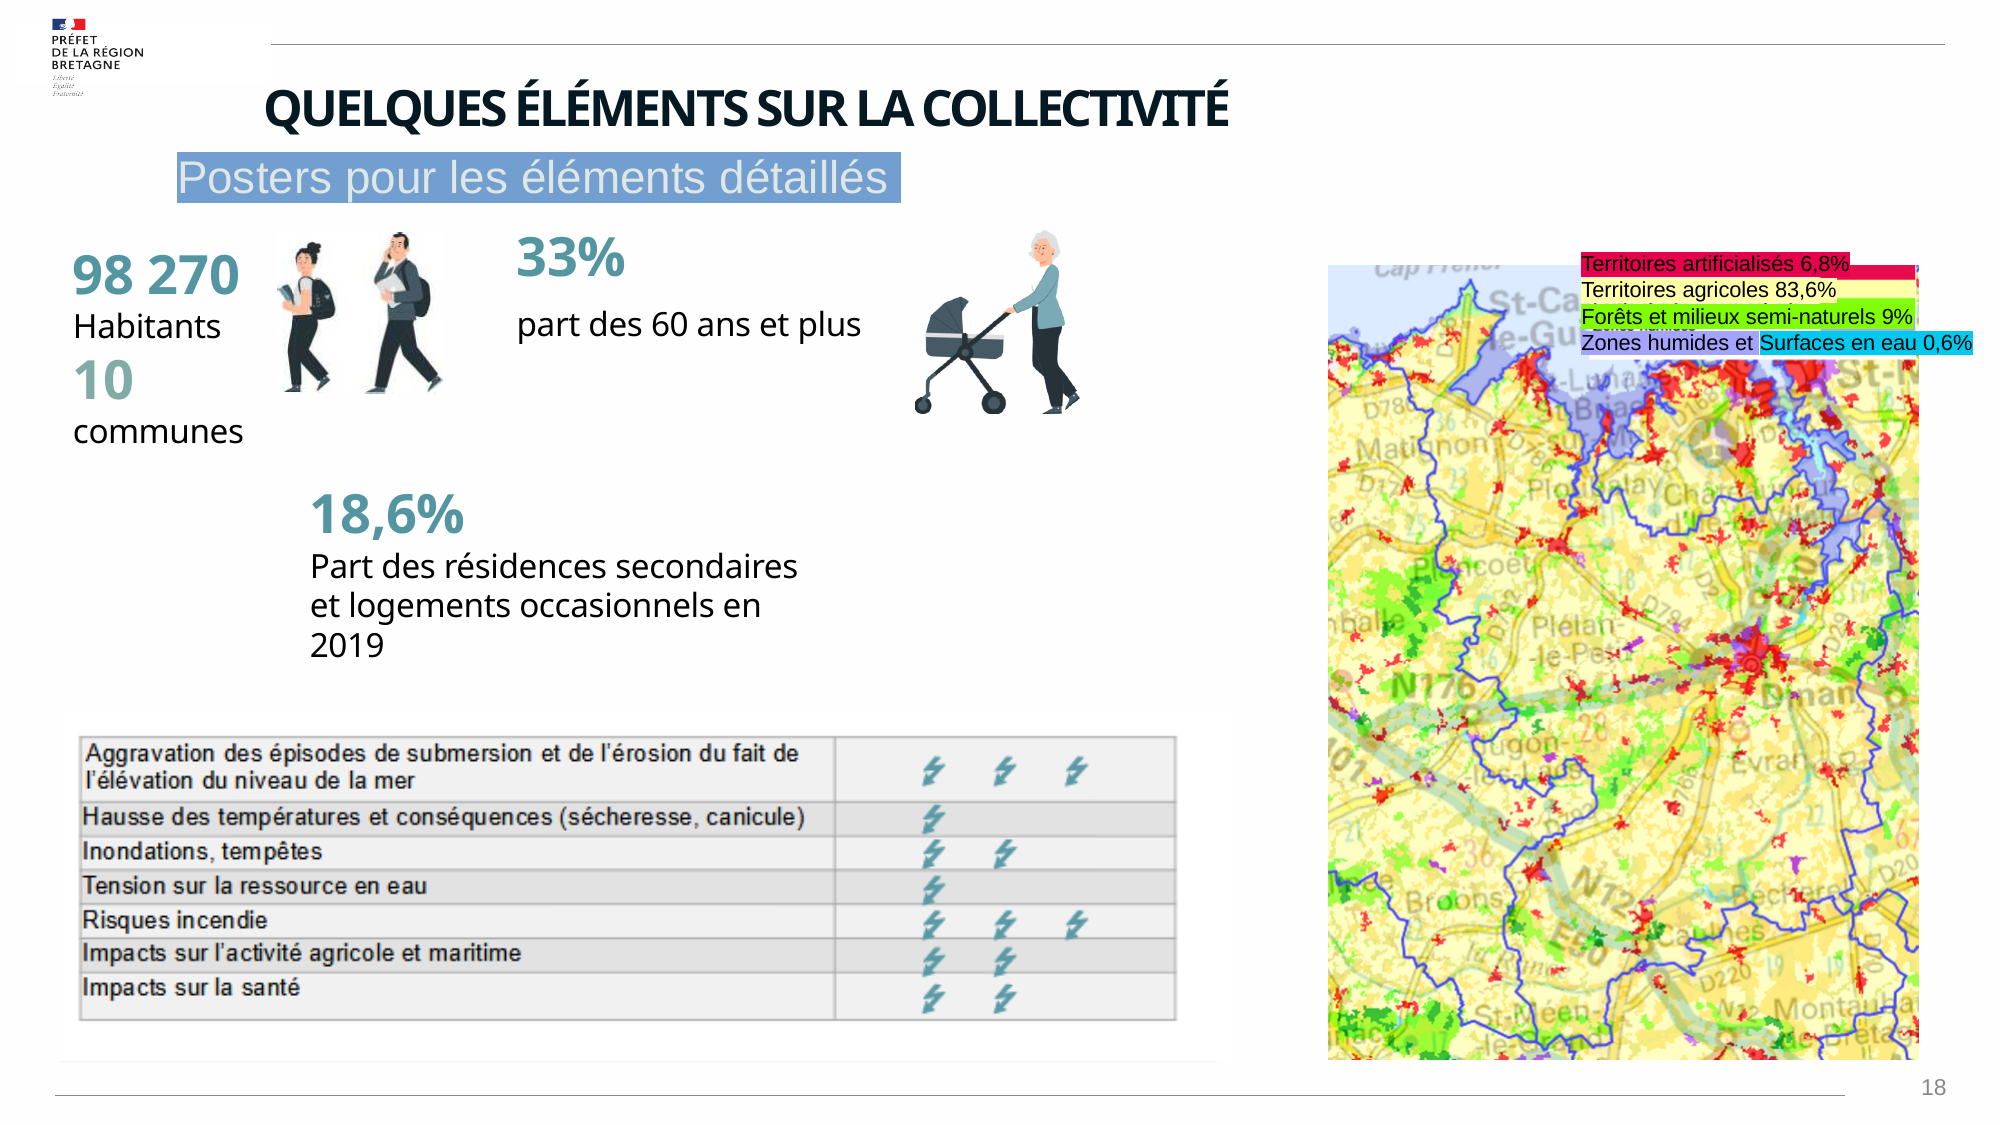

QUELQUES ÉLÉMENTS SUR LA COLLECTIVITÉ
Posters pour les éléments détaillés
33%
part des 60 ans et plus
Territoires artificialisés 6,8%
Territoires agricoles 83,6%
Forêts et milieux semi-naturels 9%
Zones humides et Surfaces en eau 0,6%
98 270
Habitants
10 communes
18,6%
Part des résidences secondaires et logements occasionnels en 2019